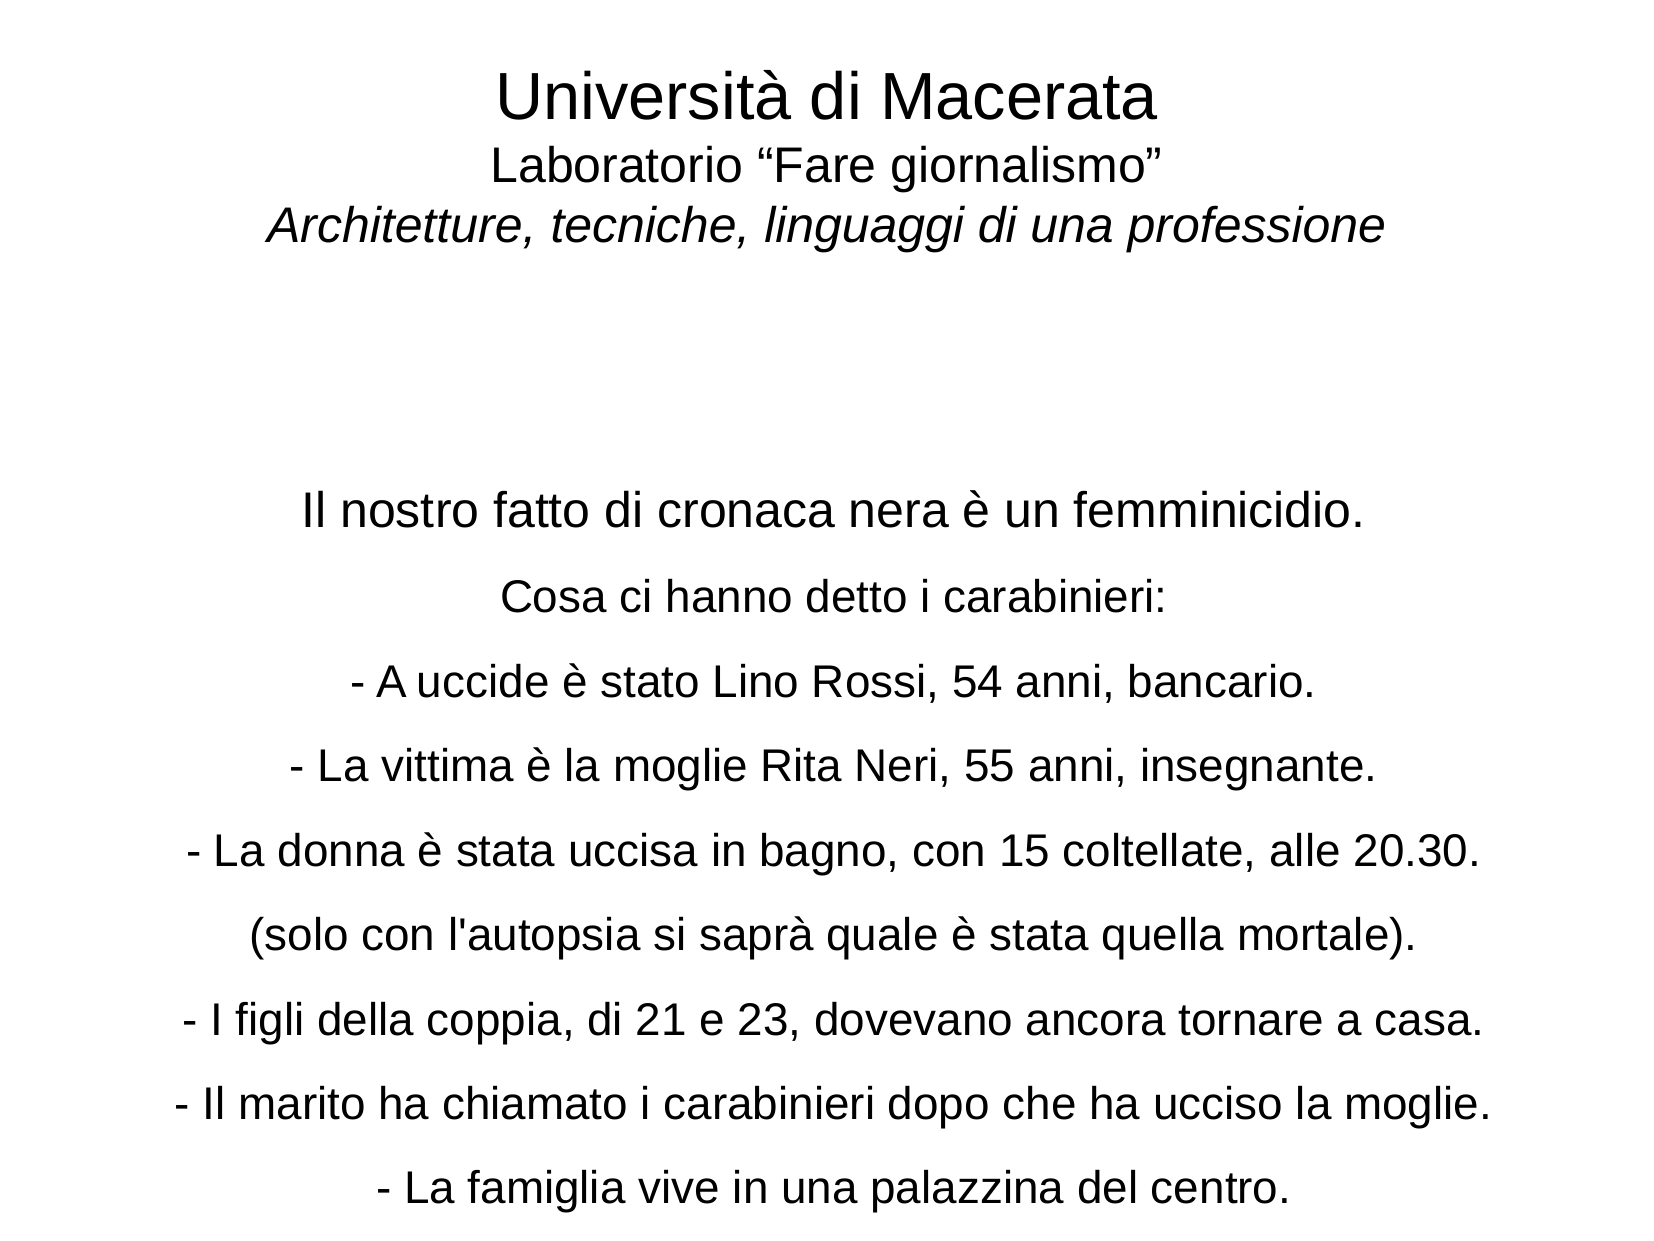

# Università di Macerata Laboratorio “Fare giornalismo” Architetture, tecniche, linguaggi di una professione
Il nostro fatto di cronaca nera è un femminicidio.
Cosa ci hanno detto i carabinieri:
- A uccide è stato Lino Rossi, 54 anni, bancario.
- La vittima è la moglie Rita Neri, 55 anni, insegnante.
- La donna è stata uccisa in bagno, con 15 coltellate, alle 20.30.
(solo con l'autopsia si saprà quale è stata quella mortale).
- I figli della coppia, di 21 e 23, dovevano ancora tornare a casa.
- Il marito ha chiamato i carabinieri dopo che ha ucciso la moglie.
- La famiglia vive in una palazzina del centro.
- I vicini non hanno sentito nulla.
-